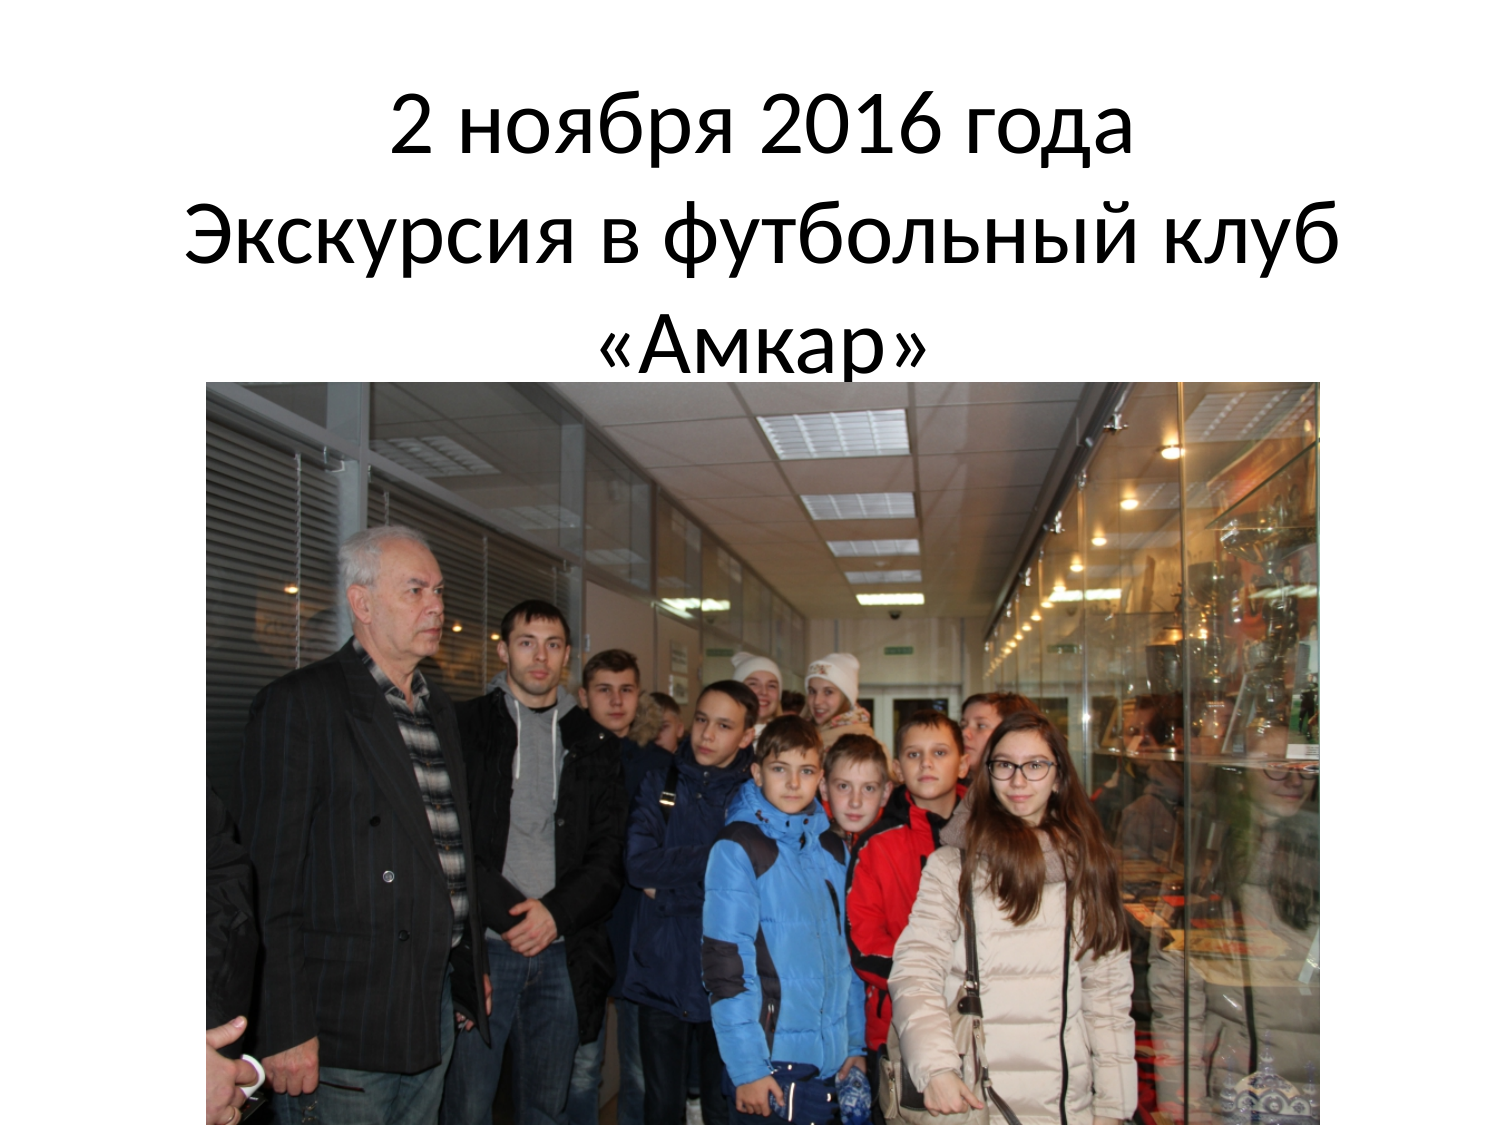

# 2 ноября 2016 года Экскурсия в футбольный клуб «Амкар»